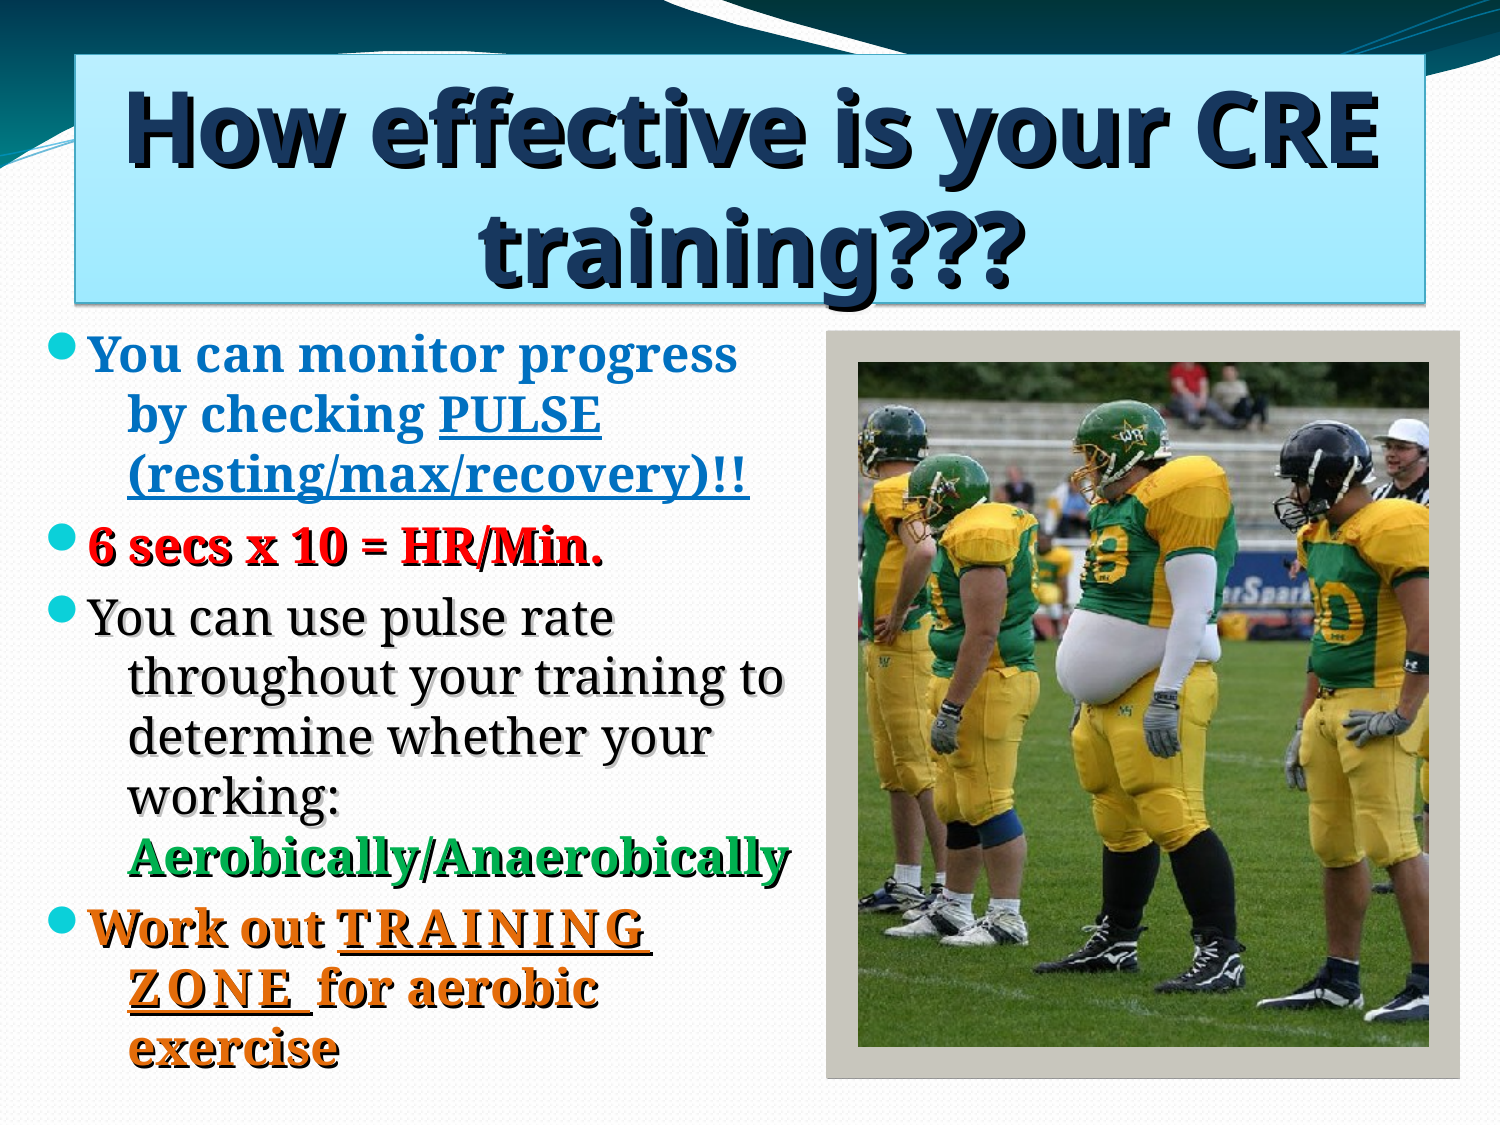

# How effective is your CRE training???
You can monitor progress by checking PULSE (resting/max/recovery)!!
6 secs x 10 = HR/Min.
You can use pulse rate throughout your training to determine whether your working: Aerobically/Anaerobically
Work out TRAINING ZONE for aerobic exercise